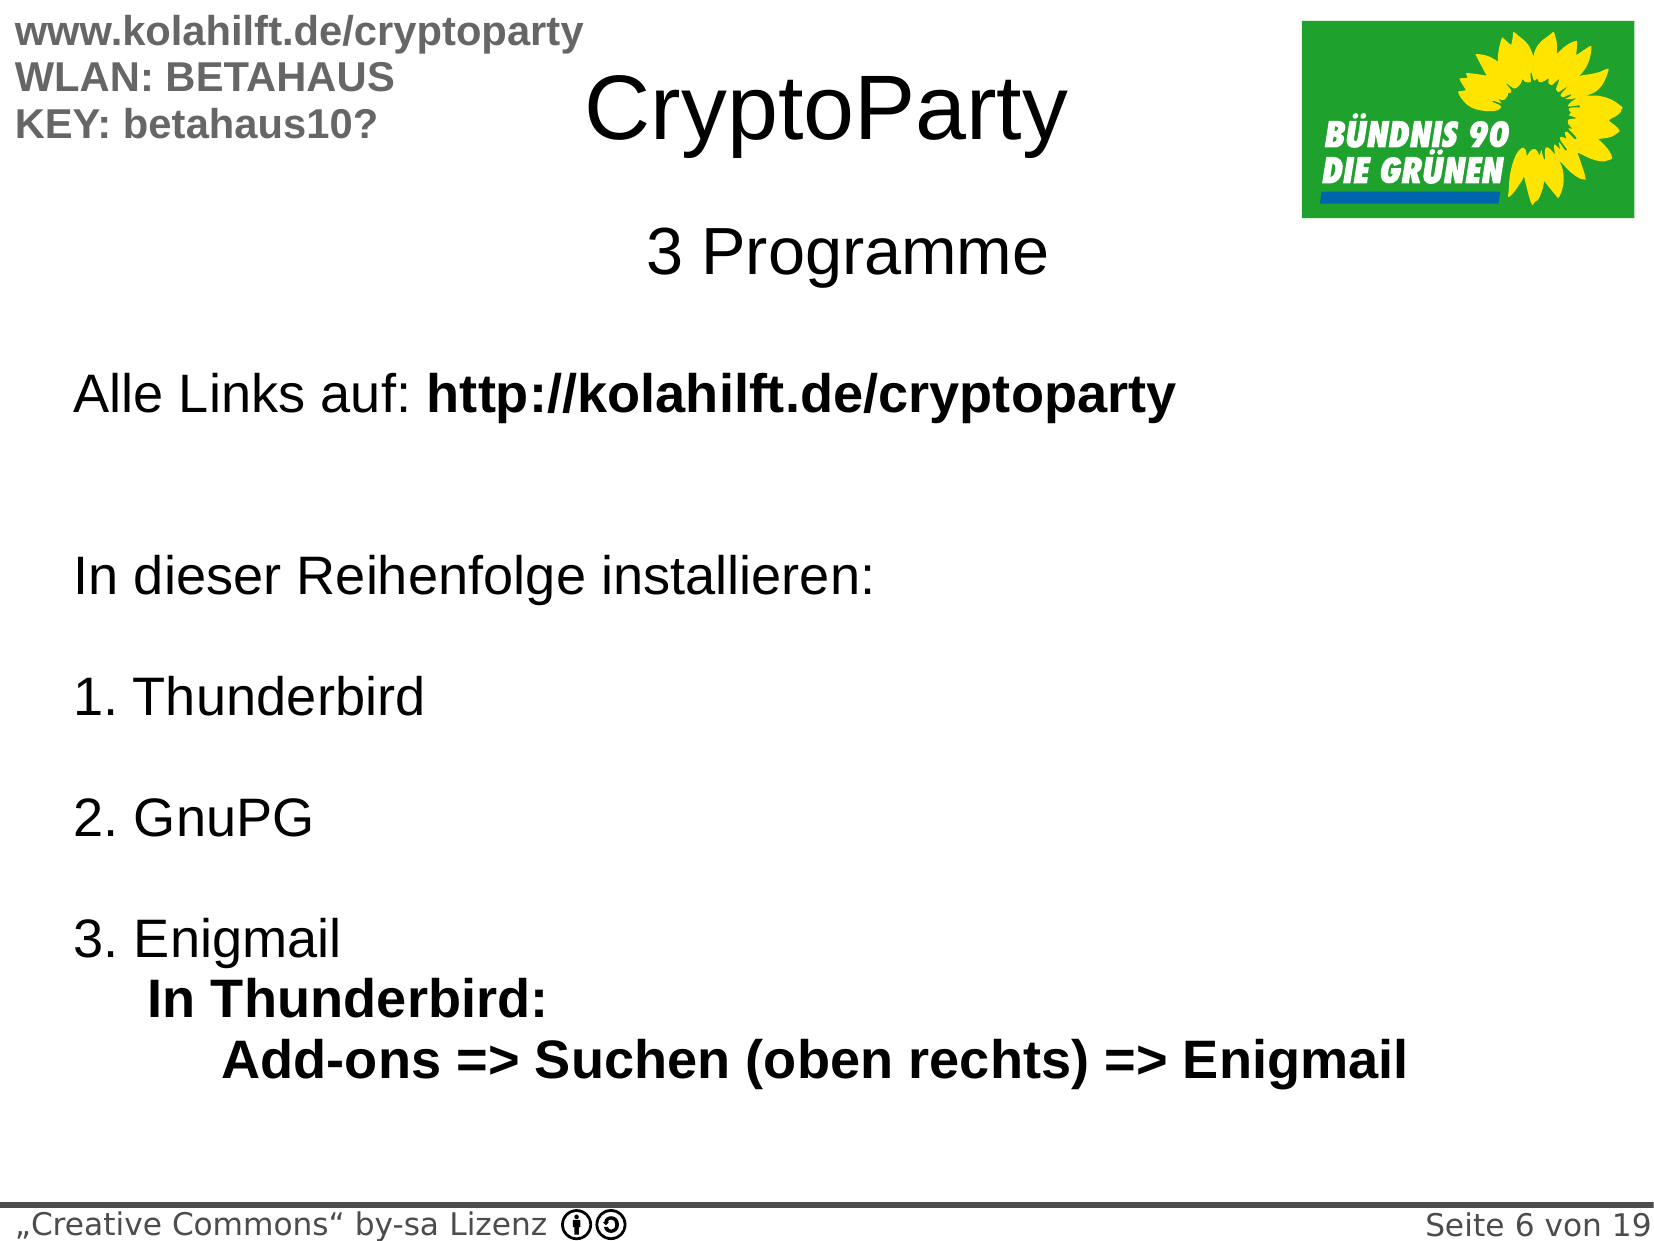

3 Programme
Alle Links auf: http://kolahilft.de/cryptoparty
In dieser Reihenfolge installieren:
1. Thunderbird
2. GnuPG
3. Enigmail
	In Thunderbird:
		Add-ons => Suchen (oben rechts) => Enigmail